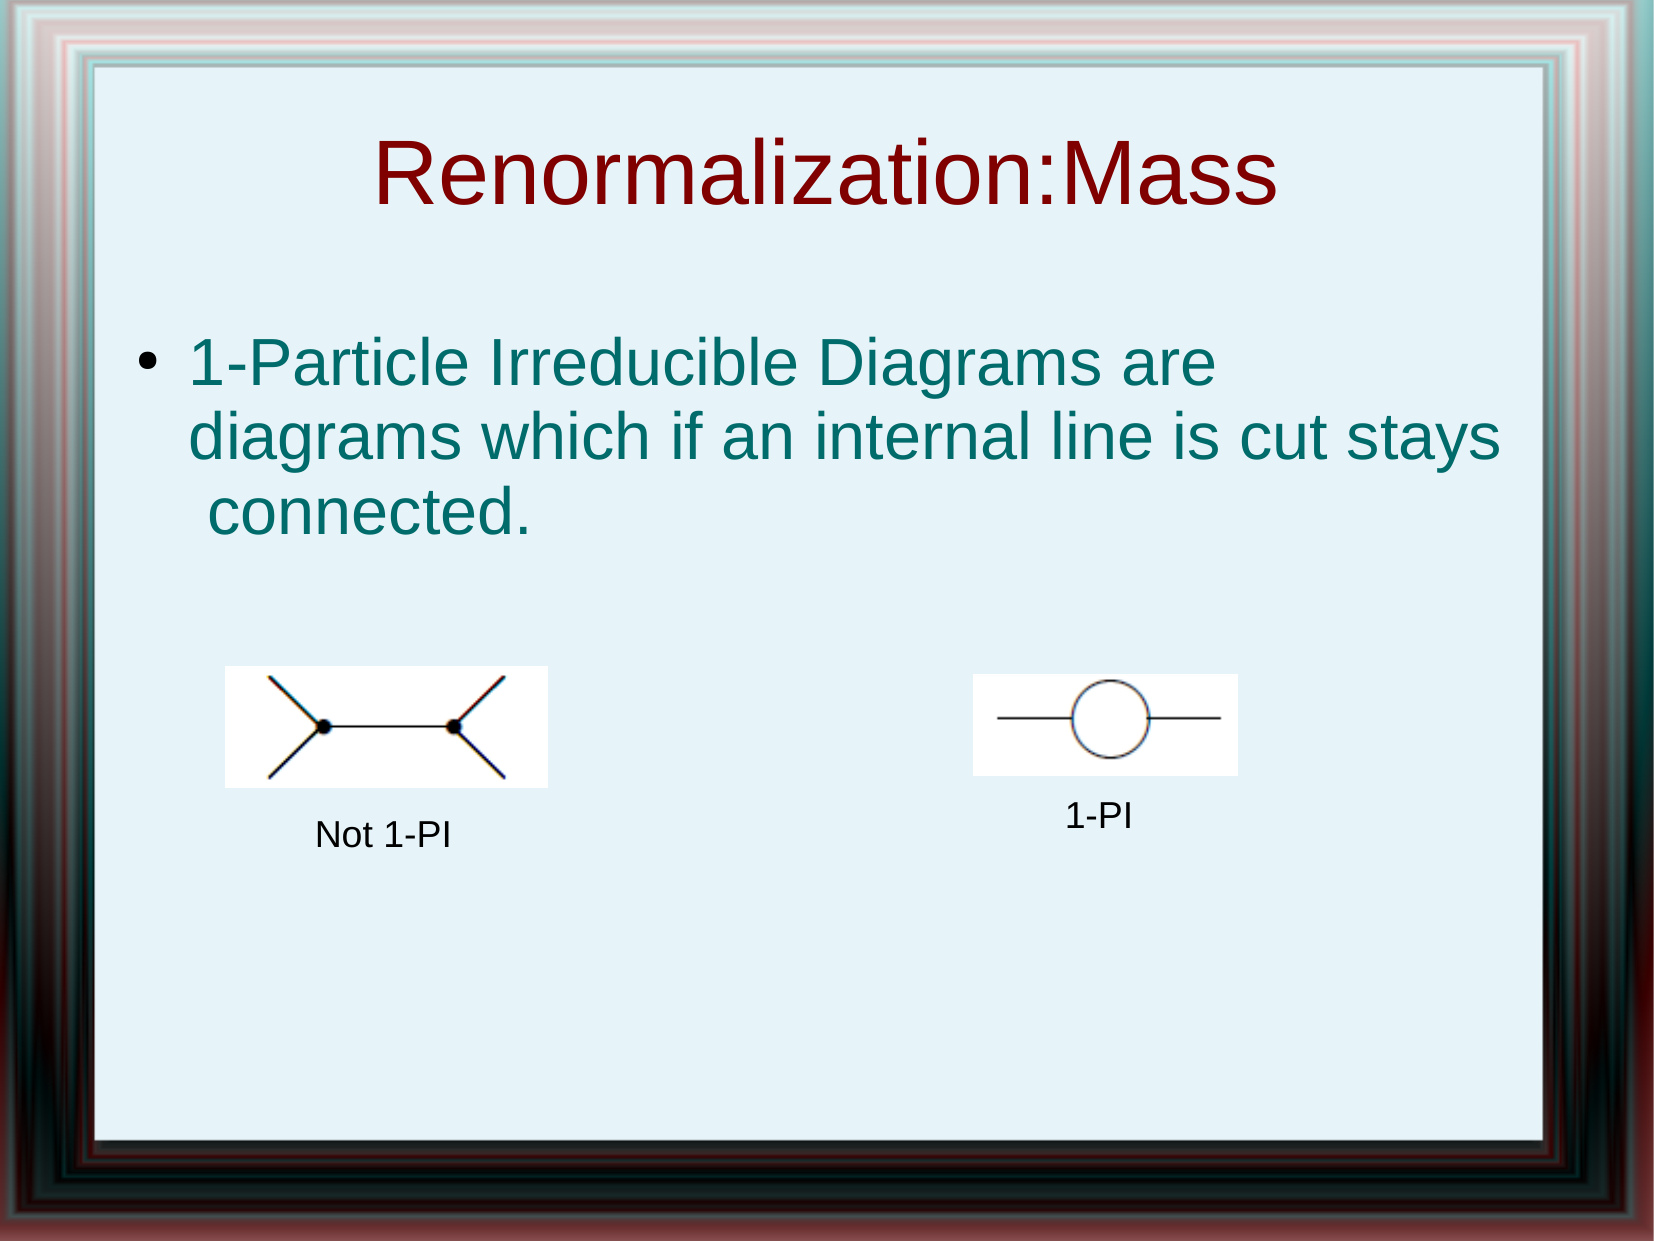

# Renormalization:Mass
1-Particle Irreducible Diagrams are diagrams which if an internal line is cut stays connected.
1-PI
Not 1-PI